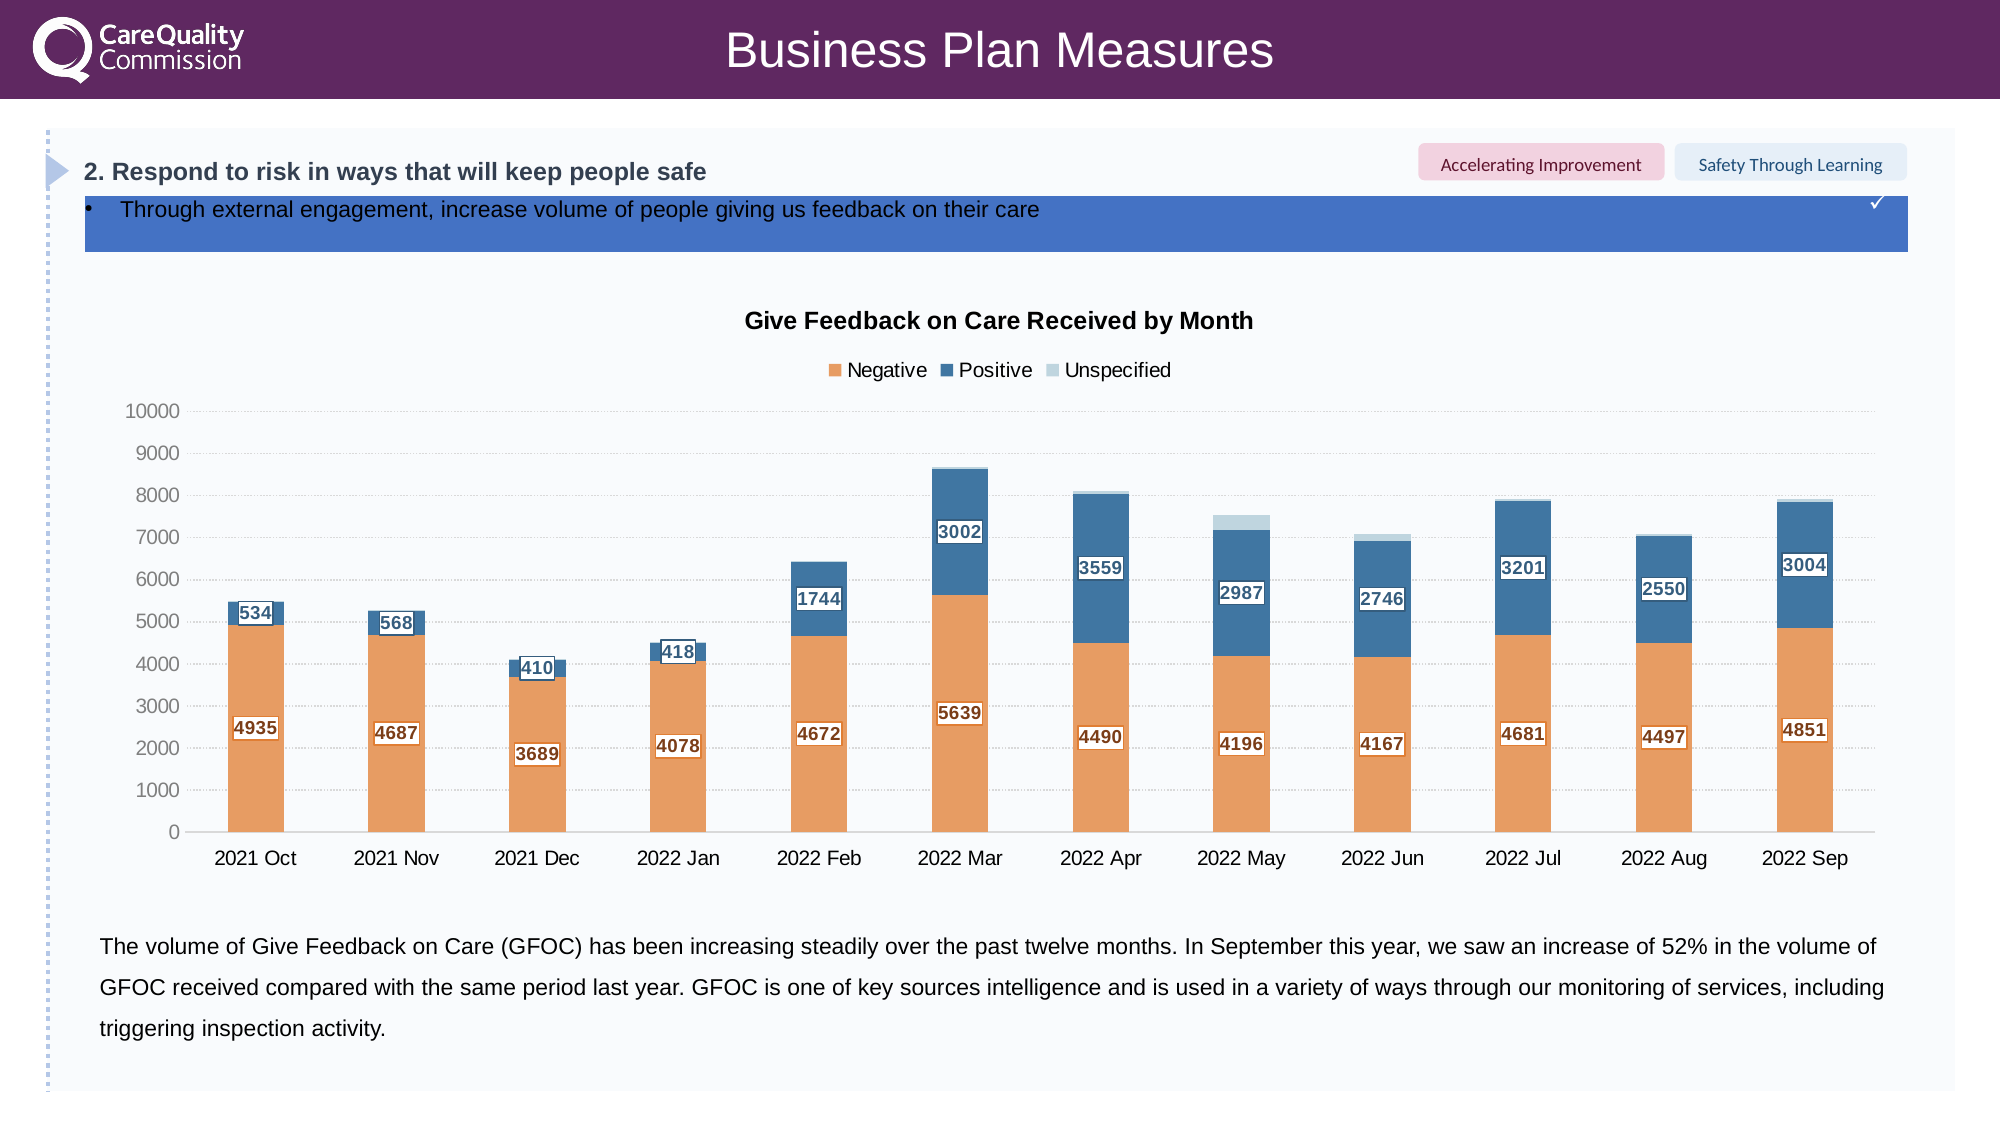

Business Plan Measures
Accelerating Improvement
Safety Through Learning
2. Respond to risk in ways that will keep people safe
| Through external engagement, increase volume of people giving us feedback on their care |  |
| --- | --- |
### Chart: Give Feedback on Care Received by Month
| Category | Negative | Positive | Unspecified |
|---|---|---|---|
| 2021 Oct | 4935.0 | 534.0 | 22.0 |
| 2021 Nov | 4687.0 | 568.0 | 21.0 |
| 2021 Dec | 3689.0 | 410.0 | 18.0 |
| 2022 Jan | 4078.0 | 418.0 | 17.0 |
| 2022 Feb | 4672.0 | 1744.0 | 26.0 |
| 2022 Mar | 5639.0 | 3002.0 | 46.0 |
| 2022 Apr | 4490.0 | 3559.0 | 67.0 |
| 2022 May | 4196.0 | 2987.0 | 349.0 |
| 2022 Jun | 4167.0 | 2746.0 | 186.0 |
| 2022 Jul | 4681.0 | 3201.0 | 35.0 |
| 2022 Aug | 4497.0 | 2550.0 | 35.0 |
| 2022 Sep | 4851.0 | 3004.0 | 71.0 |The volume of Give Feedback on Care (GFOC) has been increasing steadily over the past twelve months. In September this year, we saw an increase of 52% in the volume of GFOC received compared with the same period last year. GFOC is one of key sources intelligence and is used in a variety of ways through our monitoring of services, including triggering inspection activity.